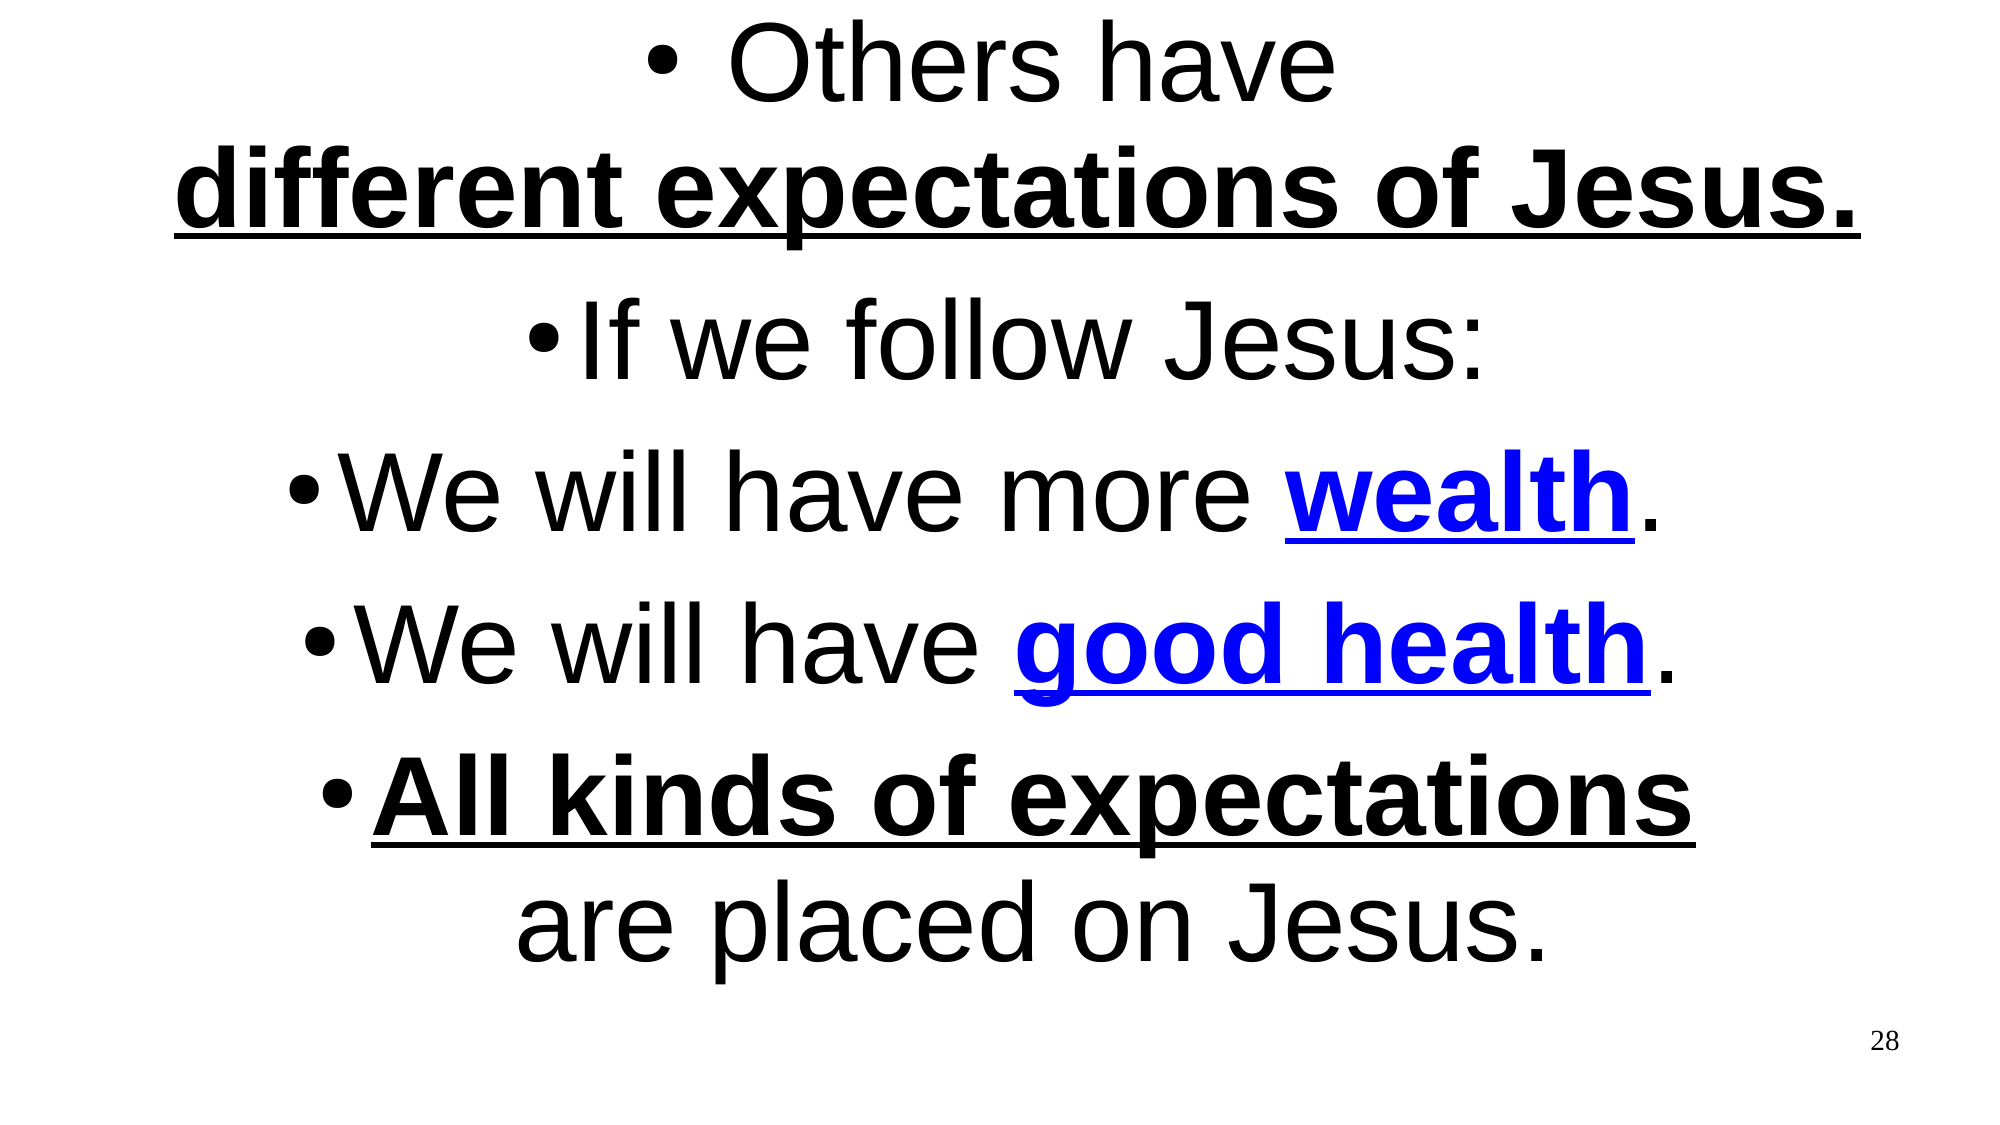

# Others have different expectations of Jesus.
If we follow Jesus:
We will have more wealth.
We will have good health.
All kinds of expectations
are placed on Jesus.
28